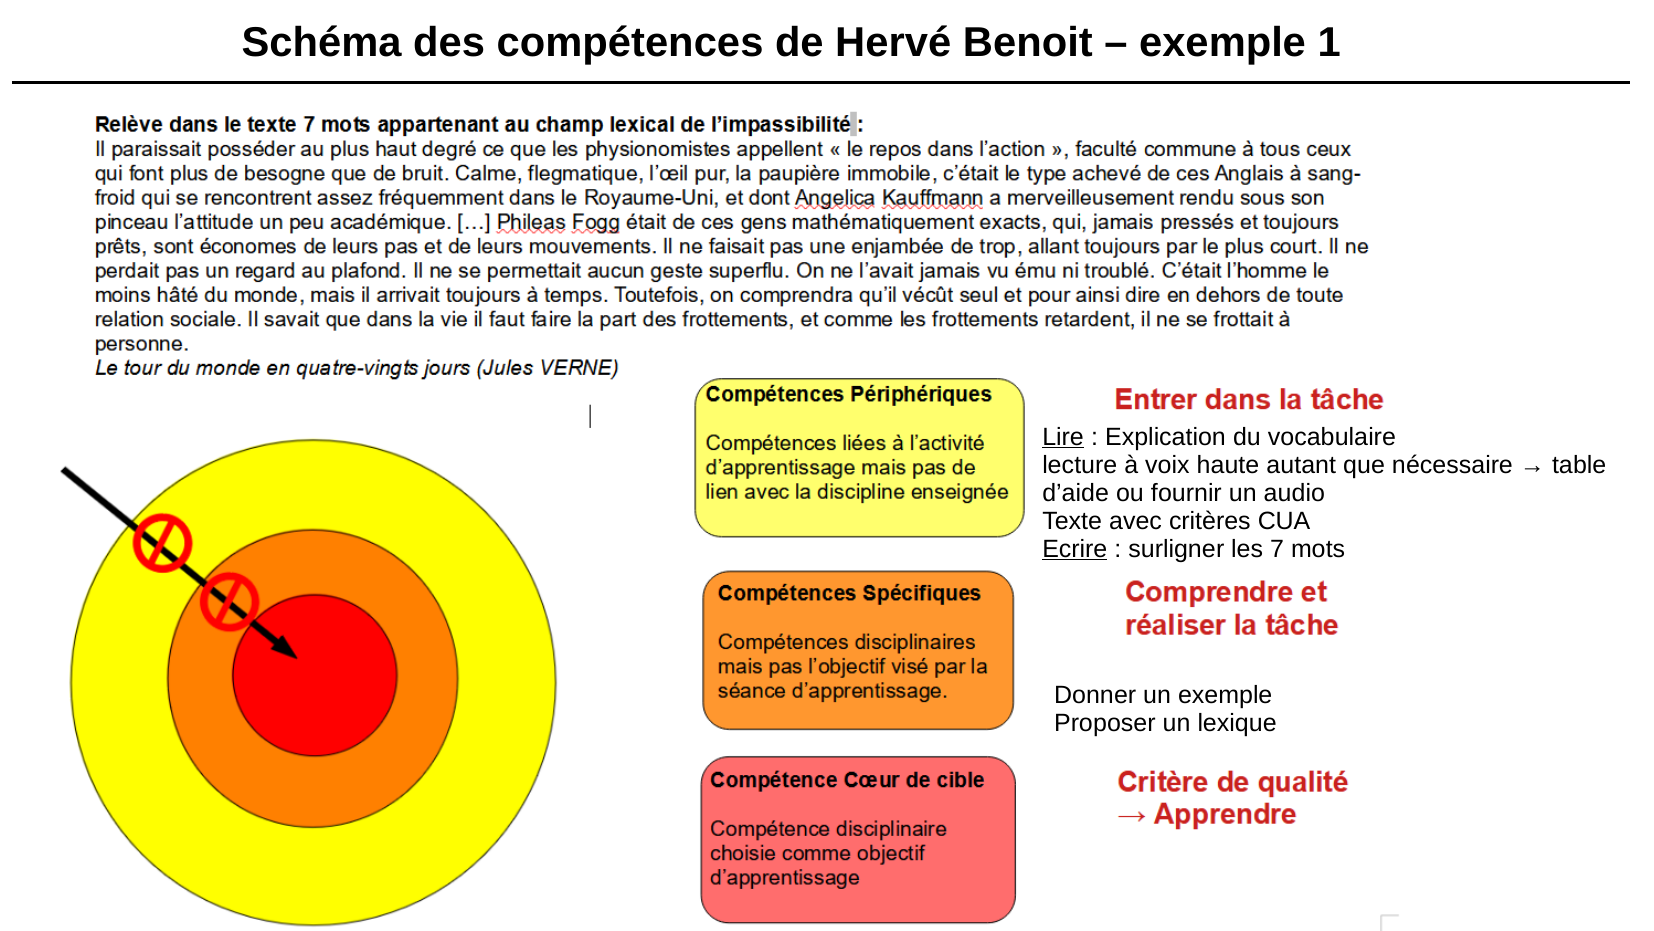

Schéma des compétences de Hervé Benoit – exemple 1
Lire : Explication du vocabulaire
lecture à voix haute autant que nécessaire → table d’aide ou fournir un audio
Texte avec critères CUA
Ecrire : surligner les 7 mots
Donner un exemple
Proposer un lexique
Temps 4